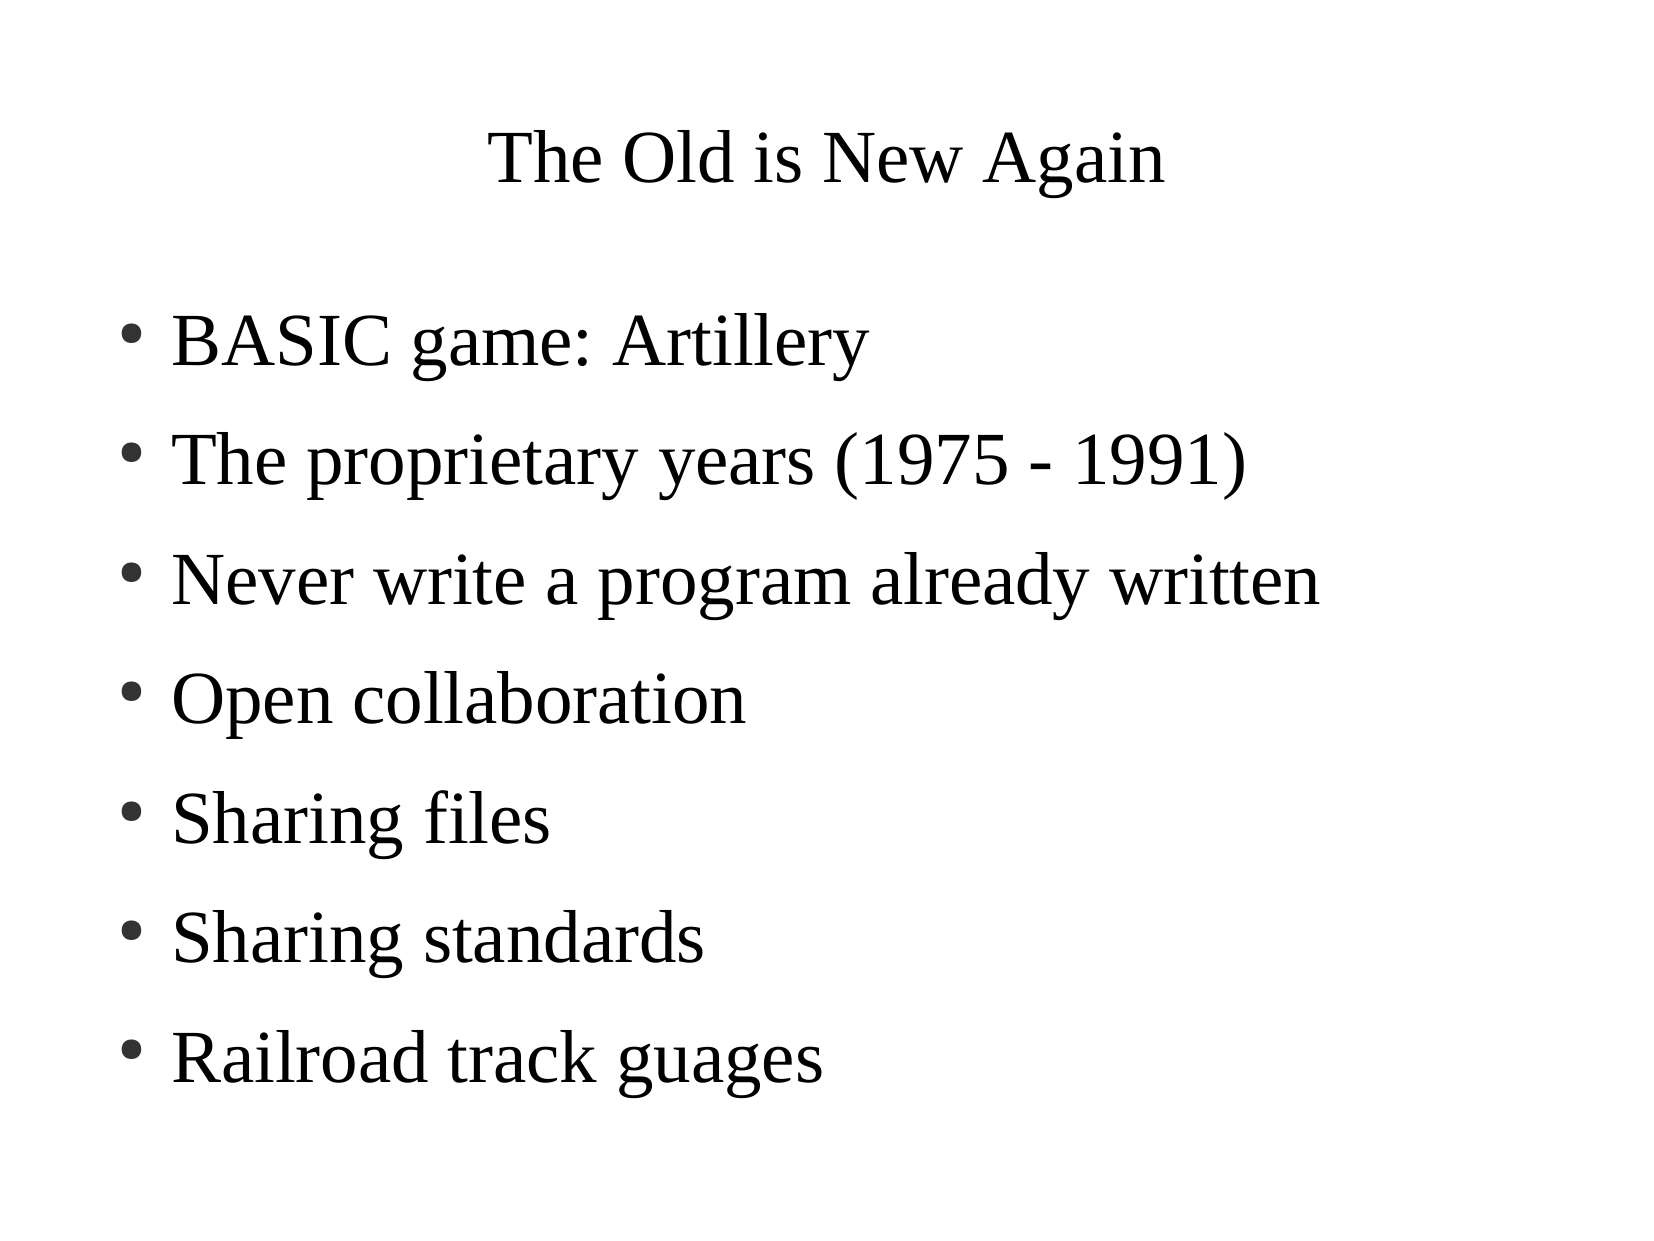

# The Old is New Again
BASIC game: Artillery
The proprietary years (1975 - 1991)
Never write a program already written
Open collaboration
Sharing files
Sharing standards
Railroad track guages